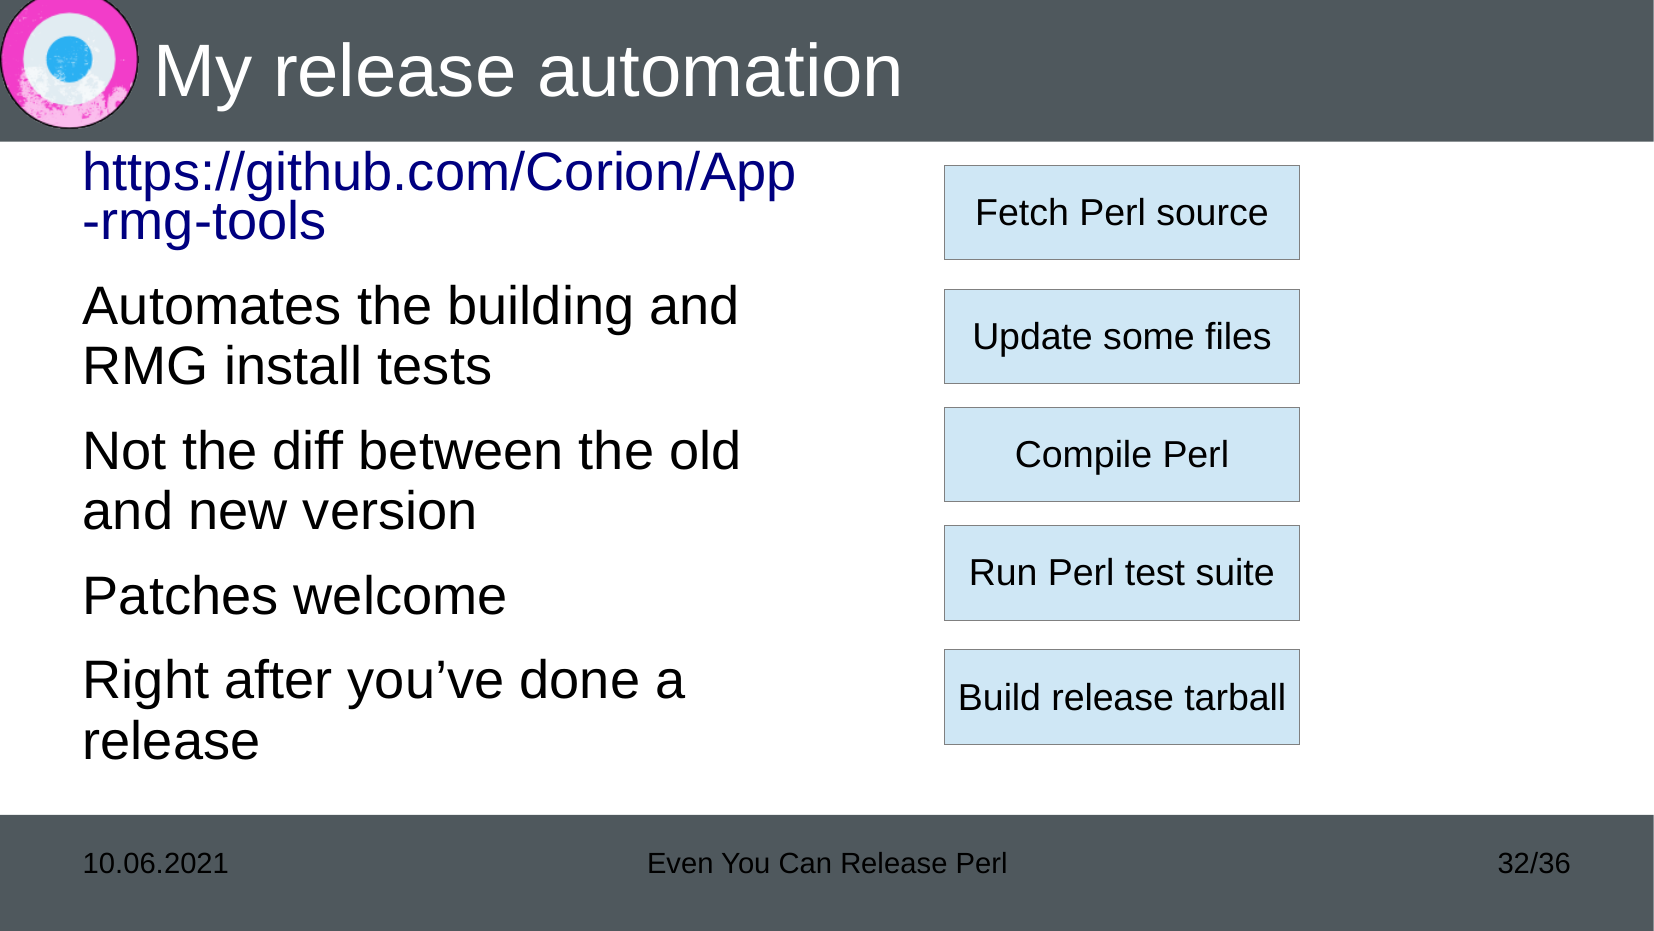

# My release automation
https://github.com/Corion/App-rmg-tools
Automates the building and RMG install tests
Not the diff between the old and new version
Patches welcome
Right after you’ve done a release
Fetch Perl source
Update some files
Compile Perl
Run Perl test suite
Build release tarball
08. März 2019
32